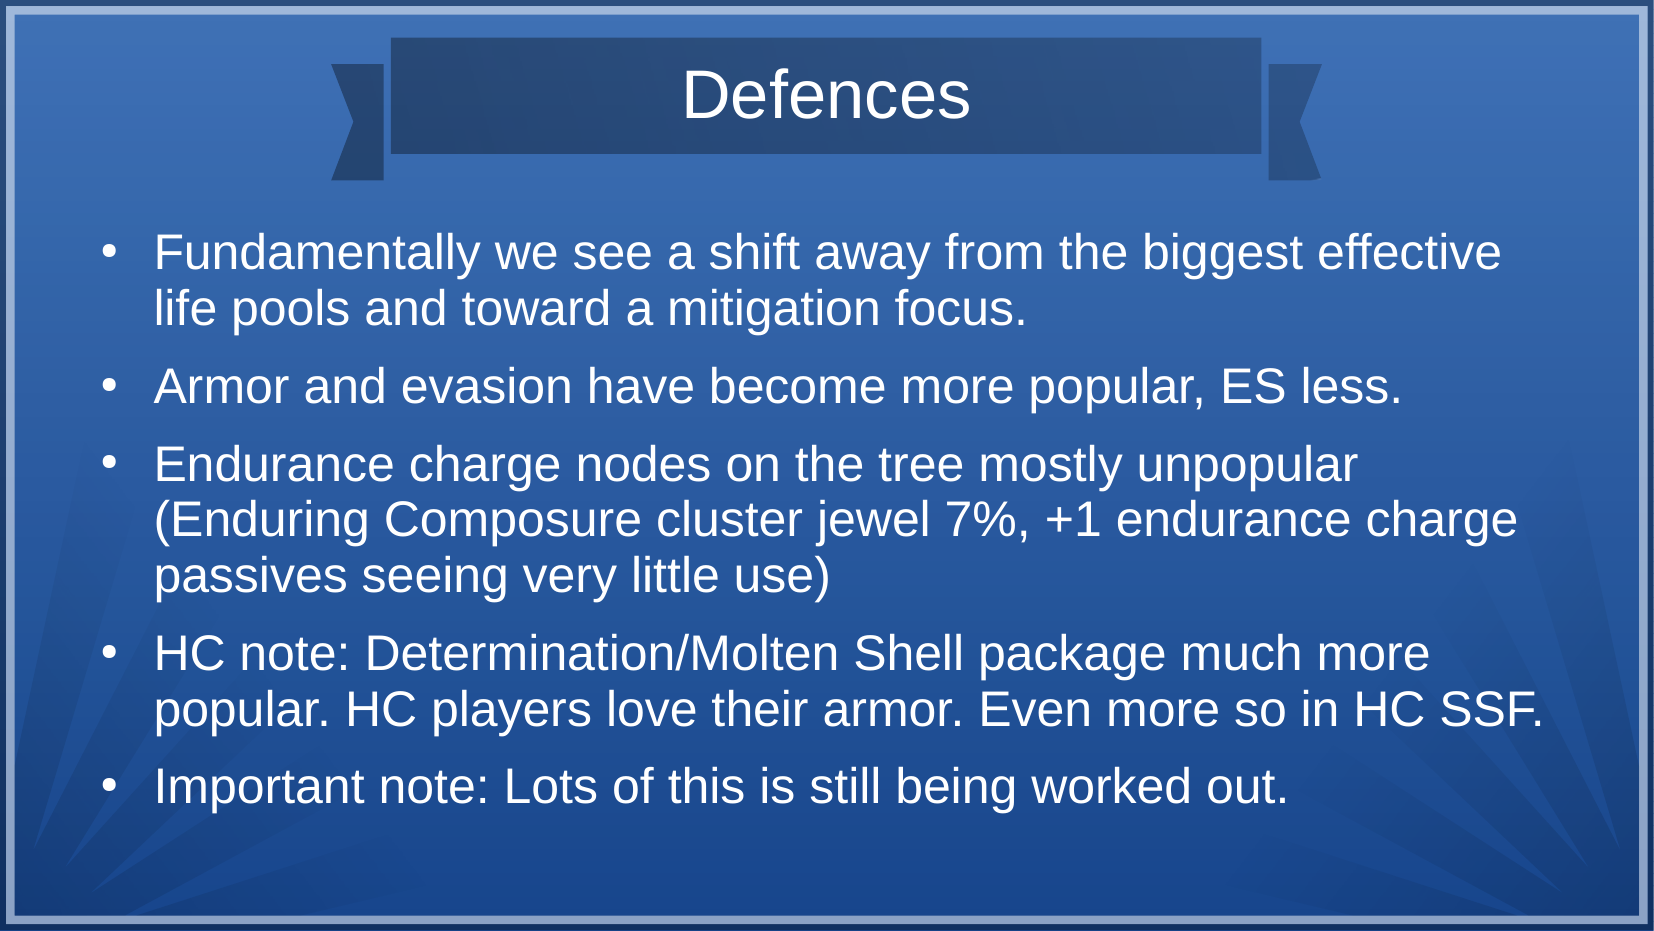

# Defences
Fundamentally we see a shift away from the biggest effective life pools and toward a mitigation focus.
Armor and evasion have become more popular, ES less.
Endurance charge nodes on the tree mostly unpopular (Enduring Composure cluster jewel 7%, +1 endurance charge passives seeing very little use)
HC note: Determination/Molten Shell package much more popular. HC players love their armor. Even more so in HC SSF.
Important note: Lots of this is still being worked out.